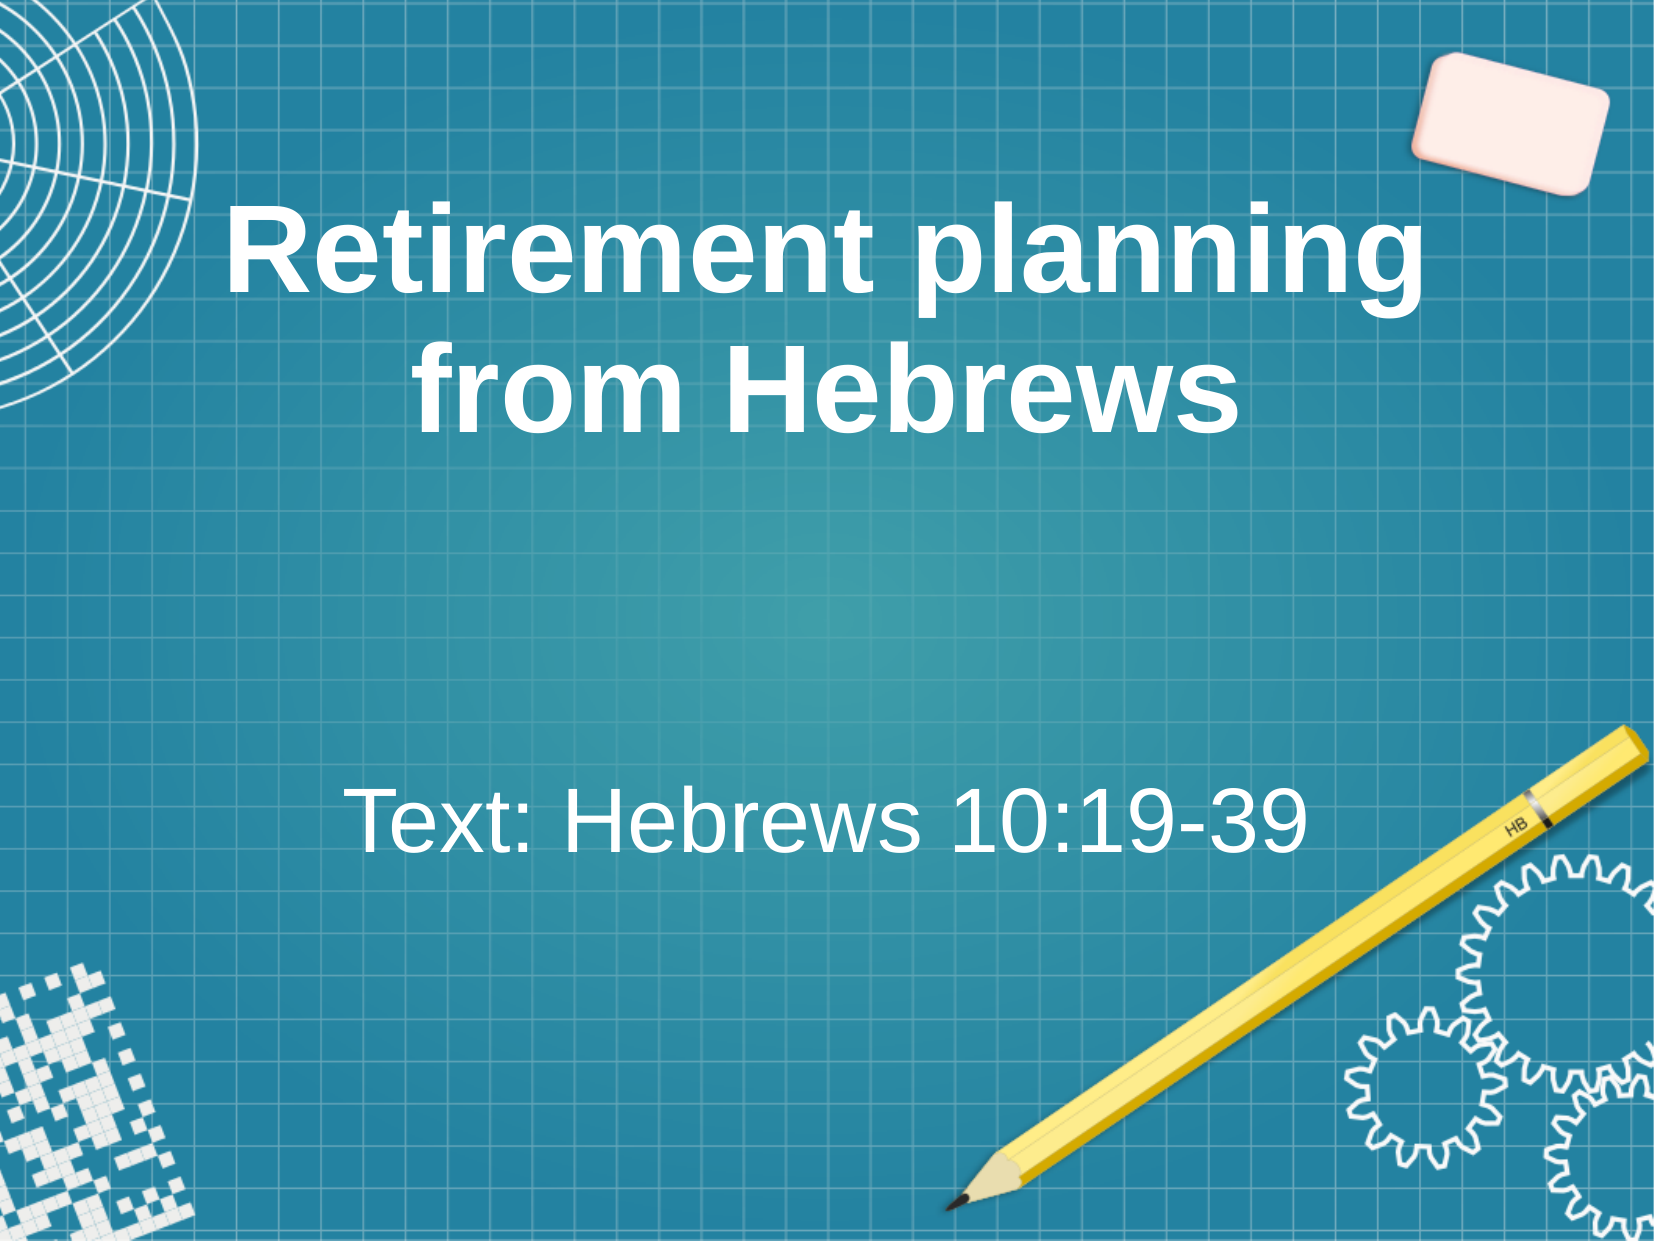

# Retirement planning from Hebrews
Text: Hebrews 10:19-39